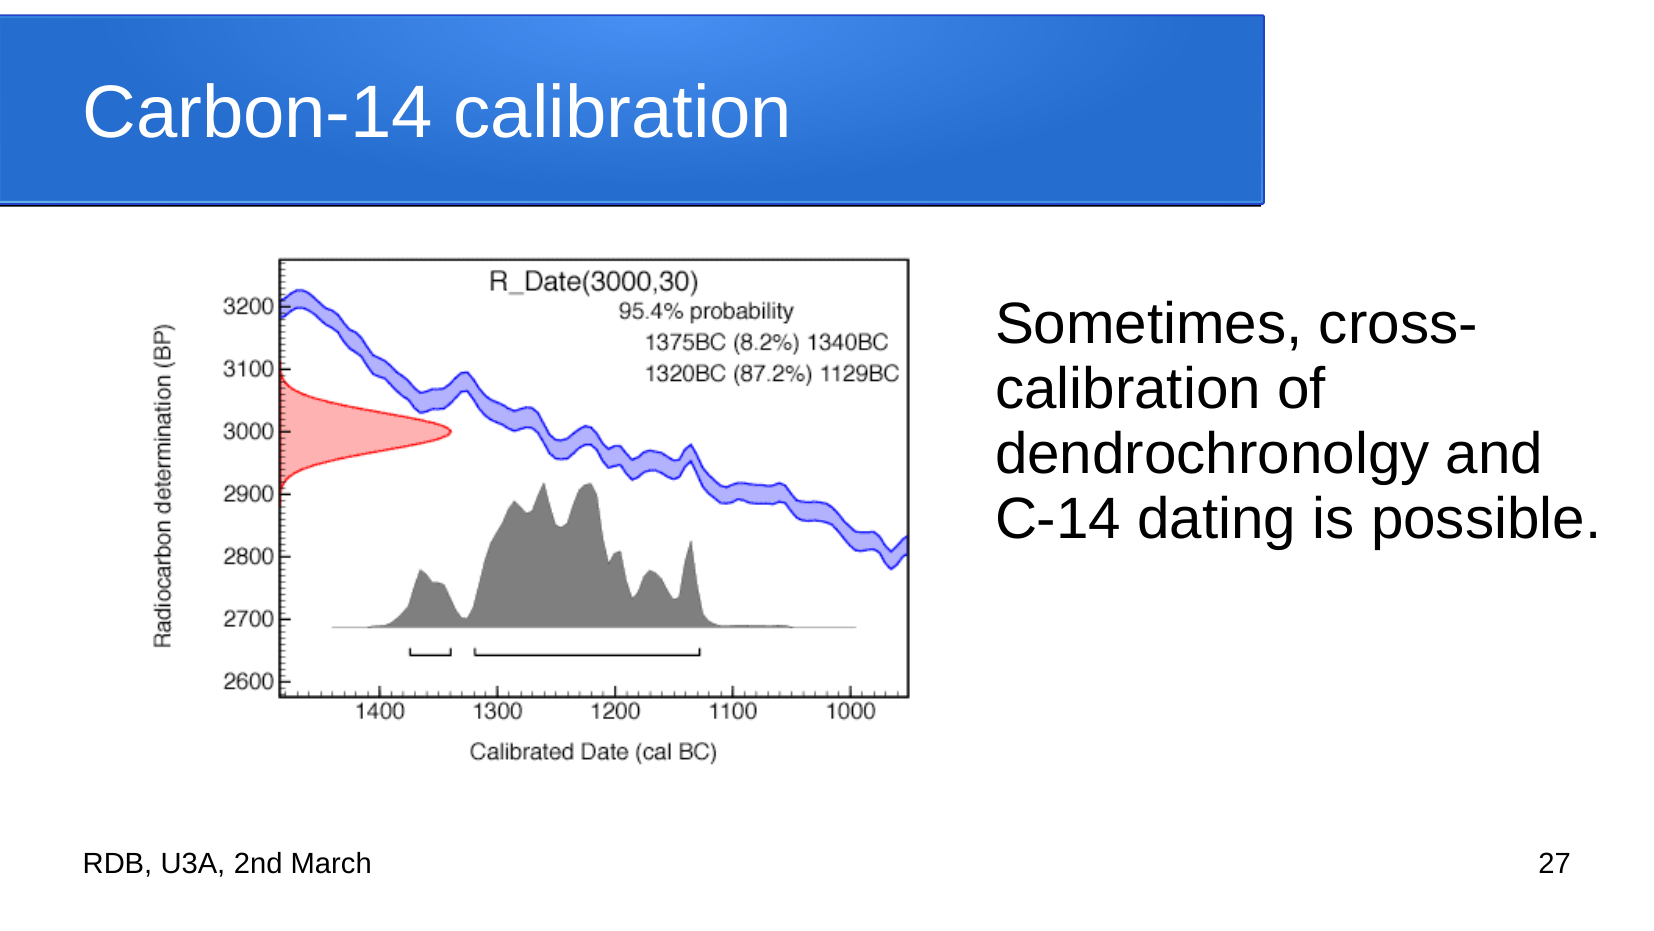

# Carbon-14 calibration
Sometimes, cross-calibration of dendrochronolgy and C-14 dating is possible.
RDB, U3A, 2nd March
27